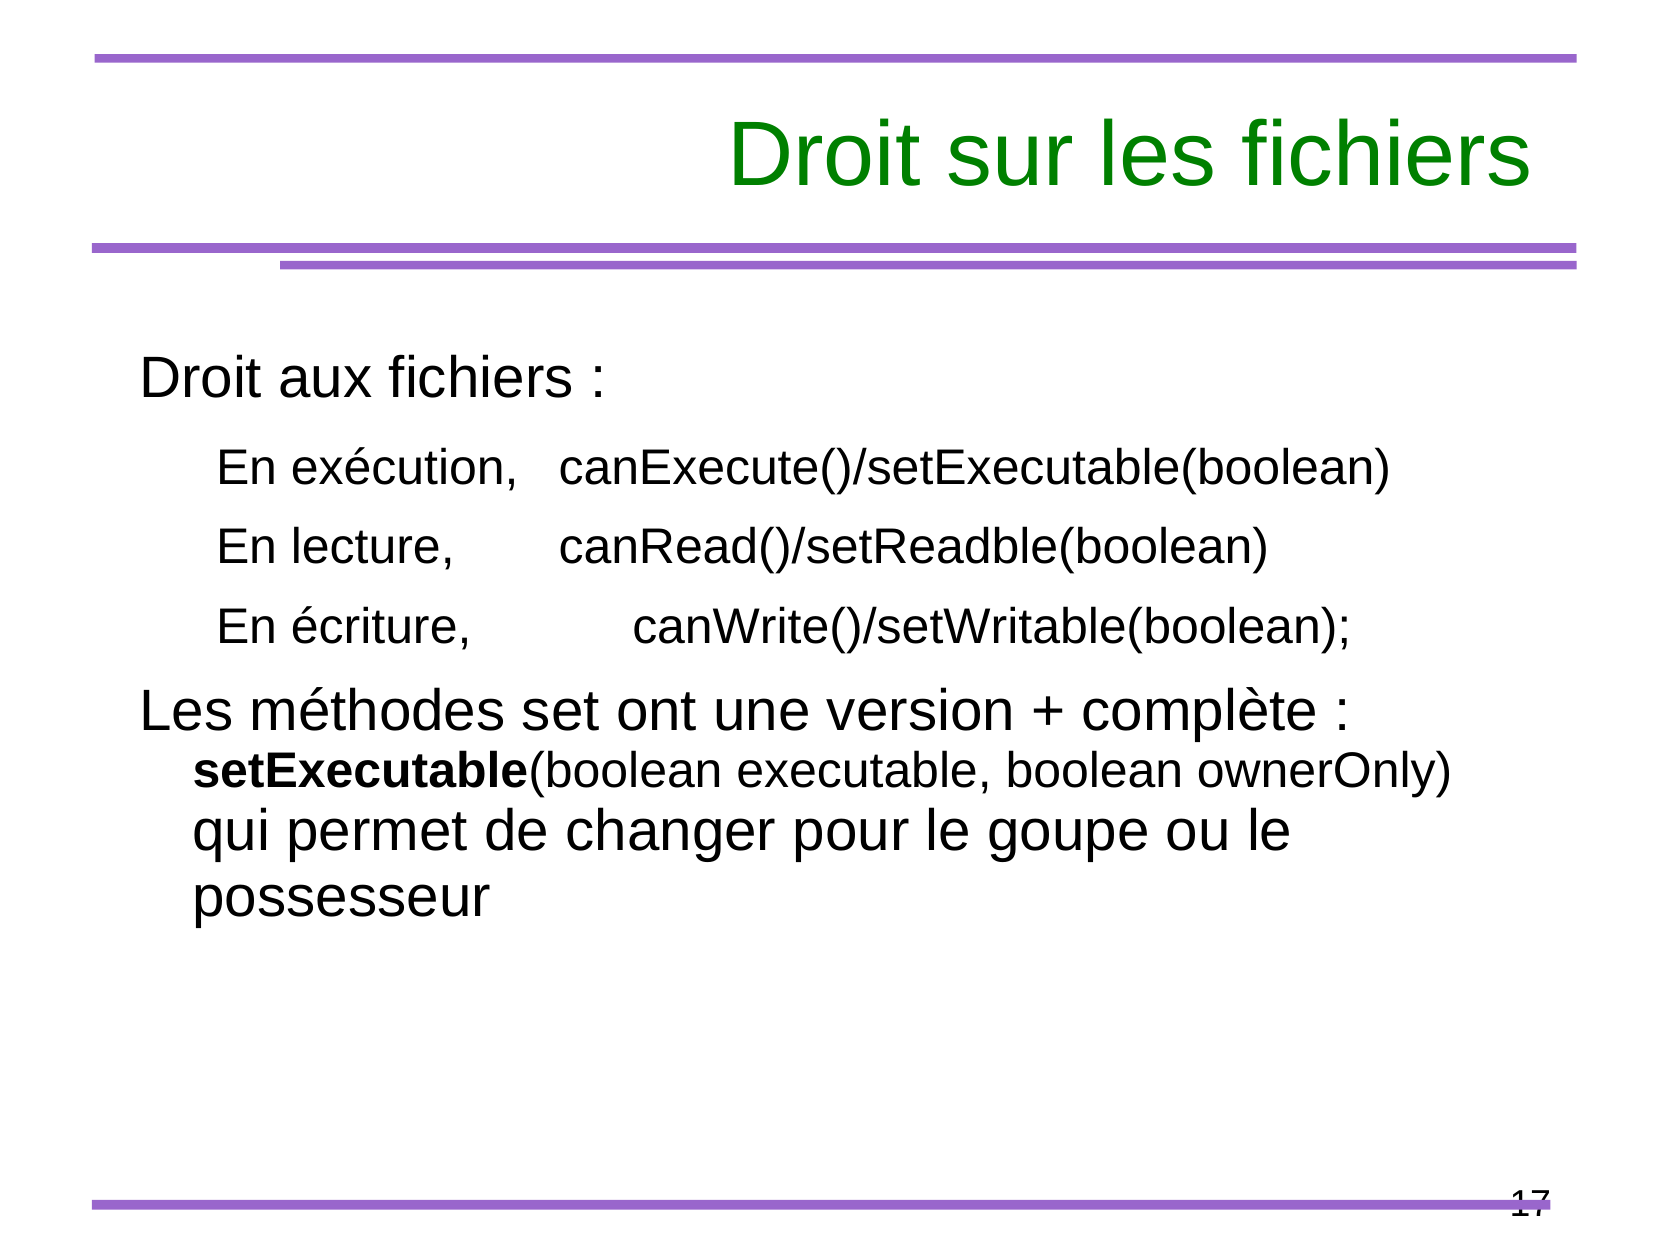

# Droit sur les fichiers
Droit aux fichiers :
En exécution,	canExecute()/setExecutable(boolean)
En lecture, 		canRead()/setReadble(boolean)
En écriture, 		canWrite()/setWritable(boolean);
Les méthodes set ont une version + complète :
setExecutable(boolean executable, boolean ownerOnly)
qui permet de changer pour le goupe ou le possesseur